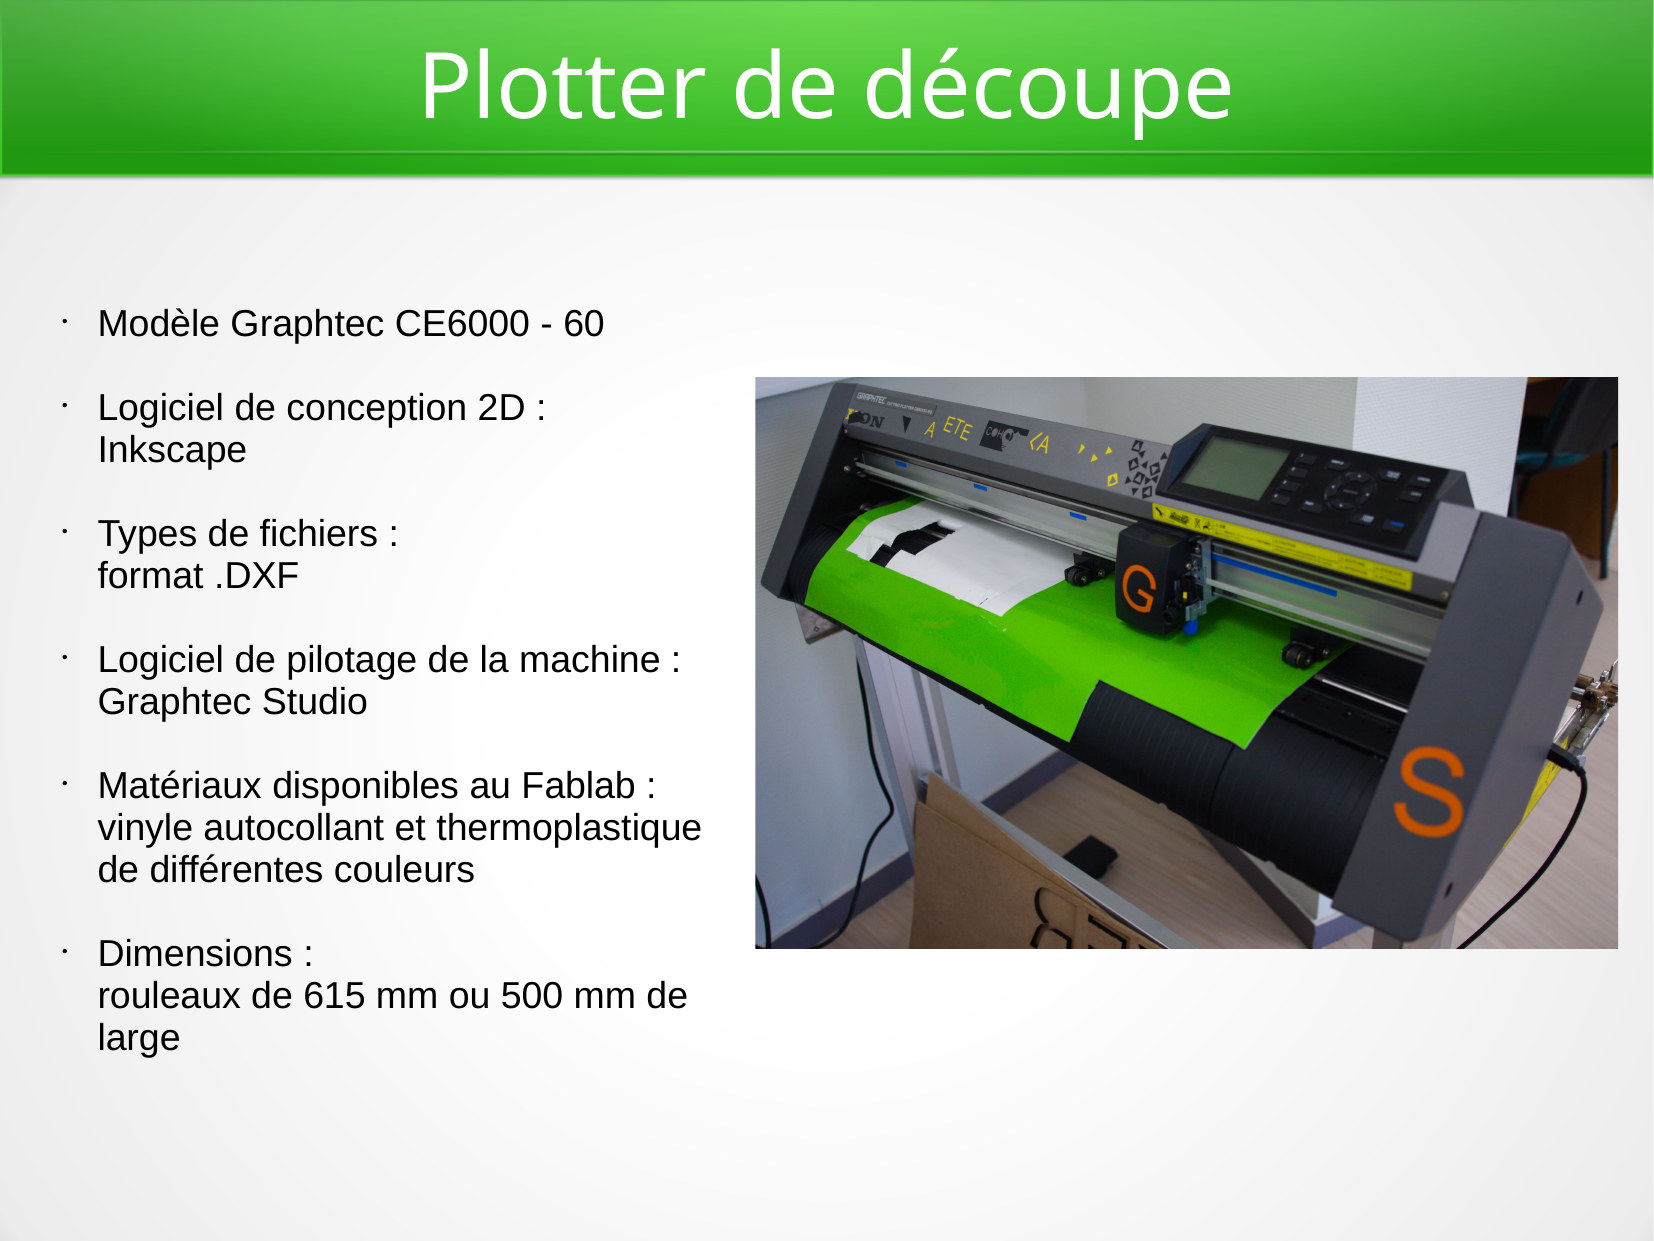

# Plotter de découpe
Modèle Graphtec CE6000 - 60
Logiciel de conception 2D :
Inkscape
Types de fichiers :
format .DXF
Logiciel de pilotage de la machine : Graphtec Studio
Matériaux disponibles au Fablab : vinyle autocollant et thermoplastique de différentes couleurs
Dimensions :
rouleaux de 615 mm ou 500 mm de large